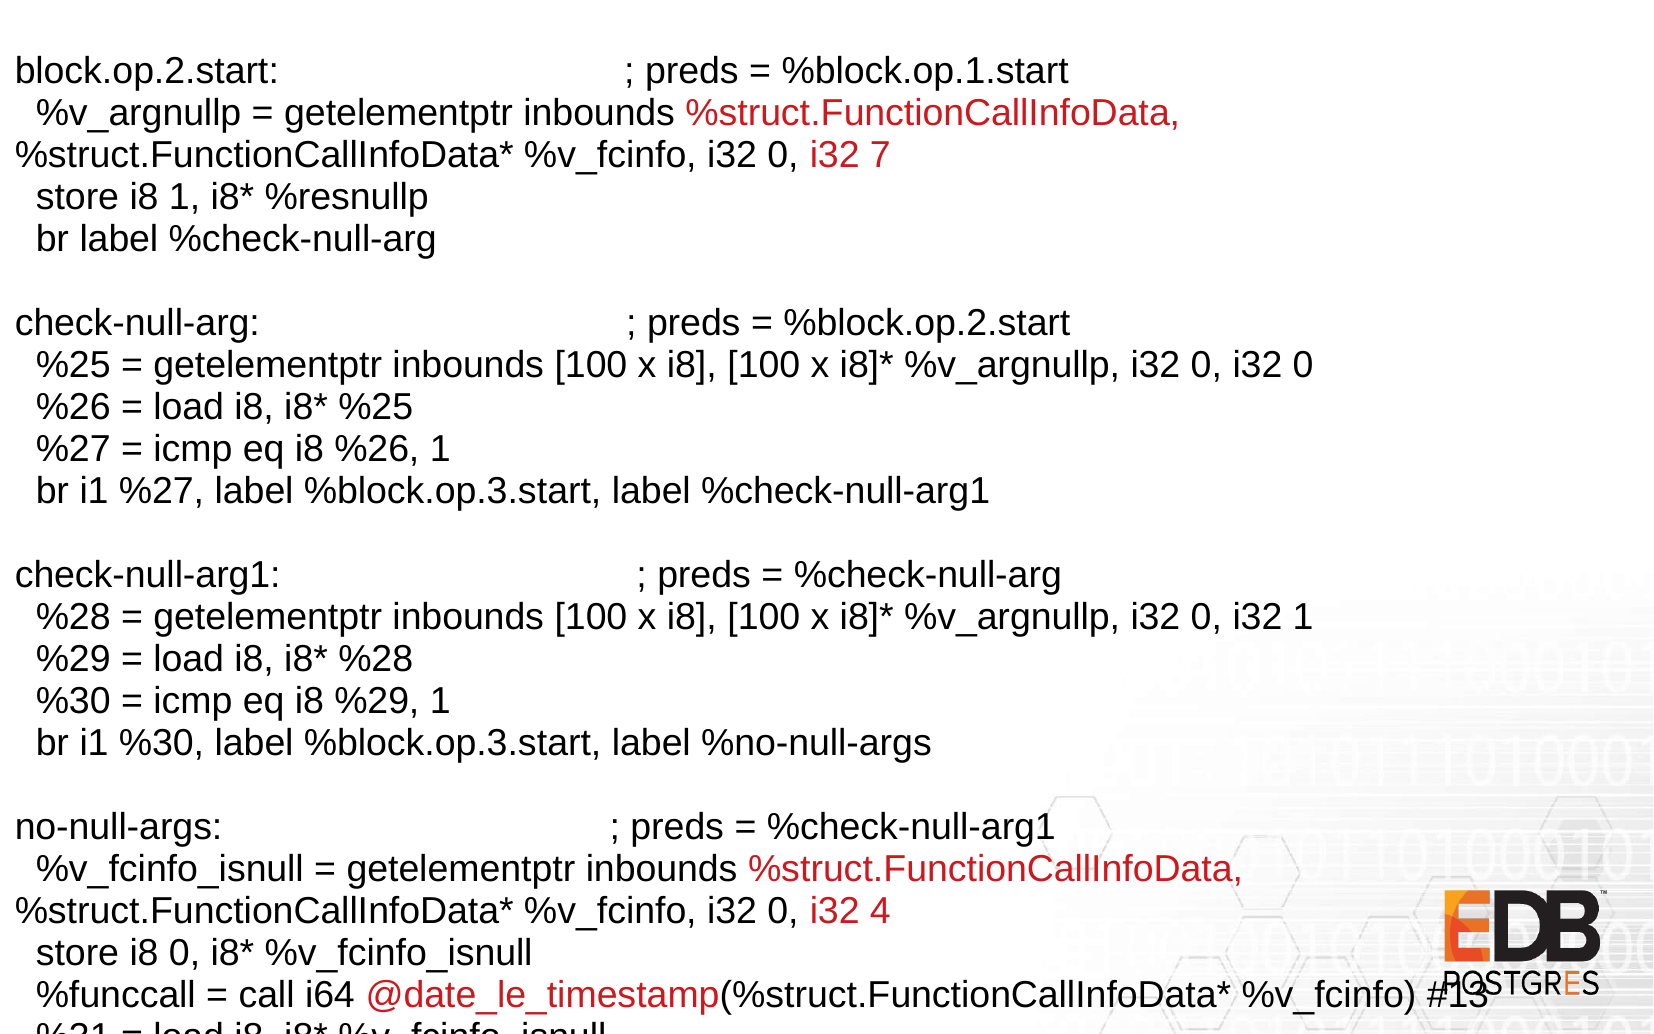

block.op.2.start: ; preds = %block.op.1.start
 %v_argnullp = getelementptr inbounds %struct.FunctionCallInfoData, %struct.FunctionCallInfoData* %v_fcinfo, i32 0, i32 7
 store i8 1, i8* %resnullp
 br label %check-null-arg
check-null-arg: ; preds = %block.op.2.start
 %25 = getelementptr inbounds [100 x i8], [100 x i8]* %v_argnullp, i32 0, i32 0
 %26 = load i8, i8* %25
 %27 = icmp eq i8 %26, 1
 br i1 %27, label %block.op.3.start, label %check-null-arg1
check-null-arg1: ; preds = %check-null-arg
 %28 = getelementptr inbounds [100 x i8], [100 x i8]* %v_argnullp, i32 0, i32 1
 %29 = load i8, i8* %28
 %30 = icmp eq i8 %29, 1
 br i1 %30, label %block.op.3.start, label %no-null-args
no-null-args: ; preds = %check-null-arg1
 %v_fcinfo_isnull = getelementptr inbounds %struct.FunctionCallInfoData, %struct.FunctionCallInfoData* %v_fcinfo, i32 0, i32 4
 store i8 0, i8* %v_fcinfo_isnull
 %funccall = call i64 @date_le_timestamp(%struct.FunctionCallInfoData* %v_fcinfo) #13
 %31 = load i8, i8* %v_fcinfo_isnull
 store i64 %funccall, i64* %resvaluep
 store i8 %31, i8* %resnullp
 br label %block.op.3.start